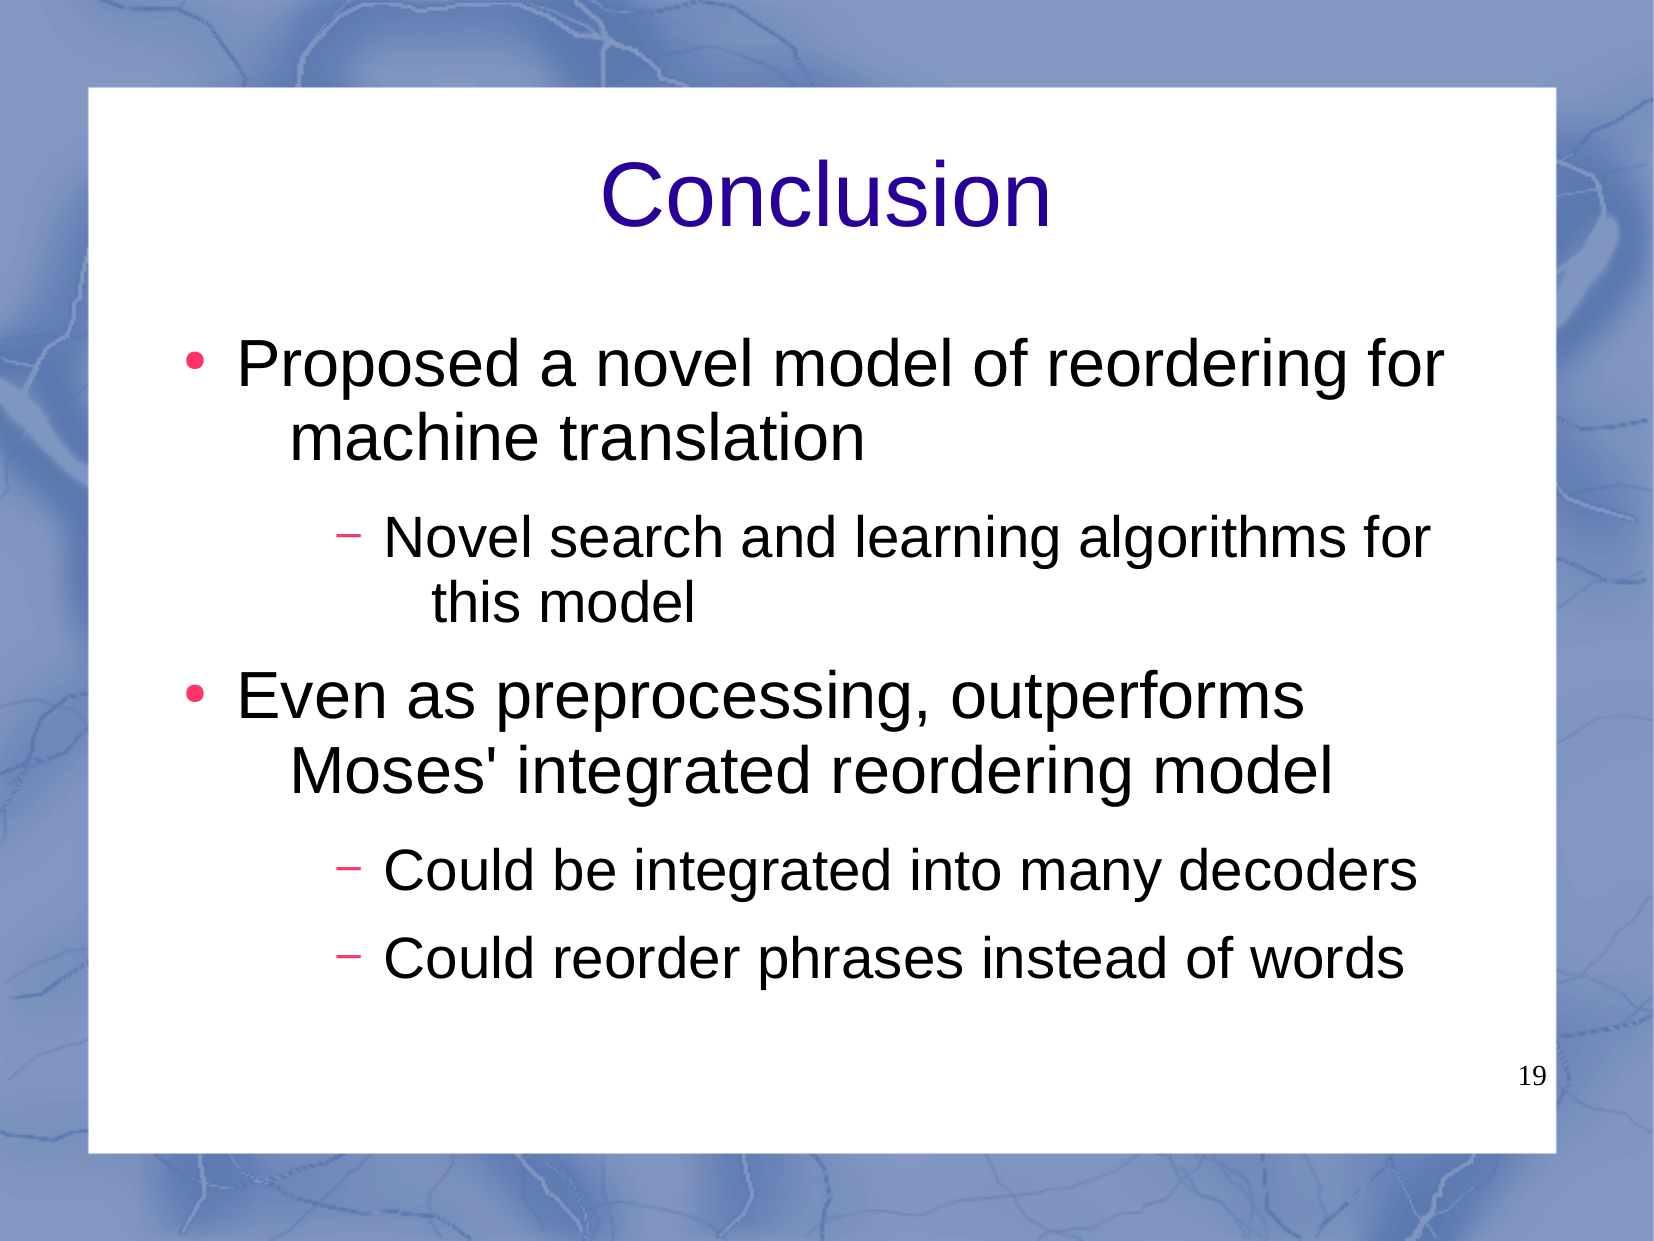

# Conclusion
Proposed a novel model of reordering for machine translation
Novel search and learning algorithms for this model
Even as preprocessing, outperforms Moses' integrated reordering model
Could be integrated into many decoders
Could reorder phrases instead of words
19